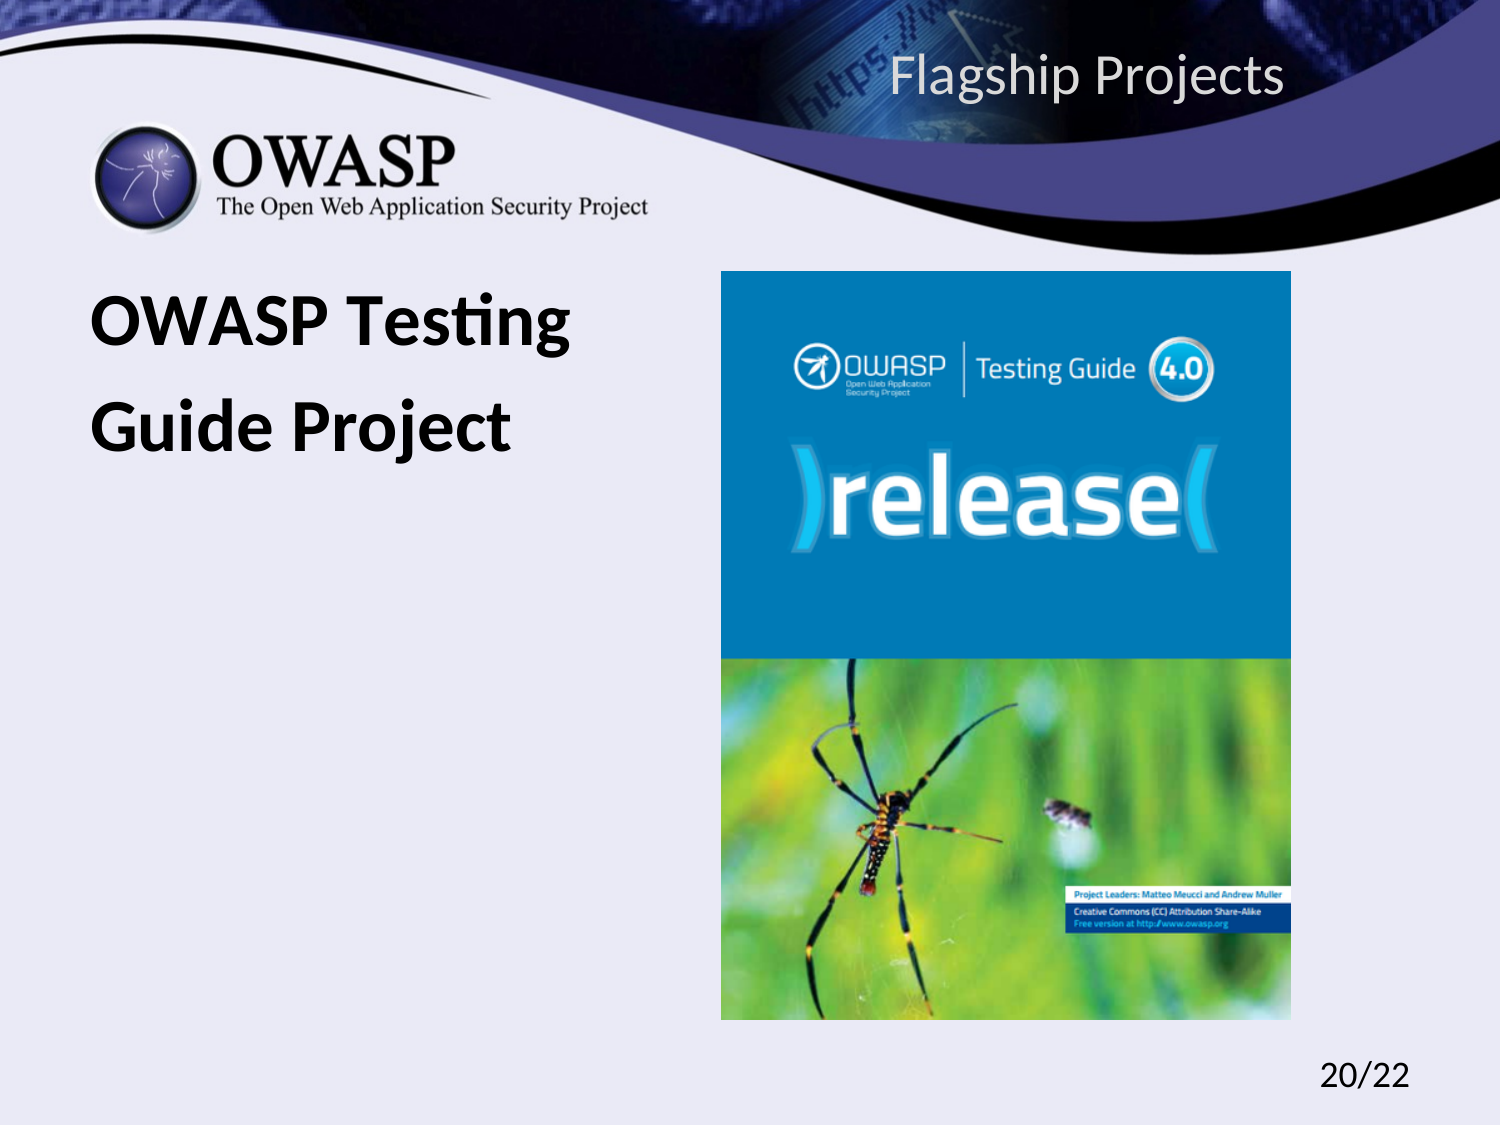

Flagship Projects
# OWASP Testing
Guide Project
20